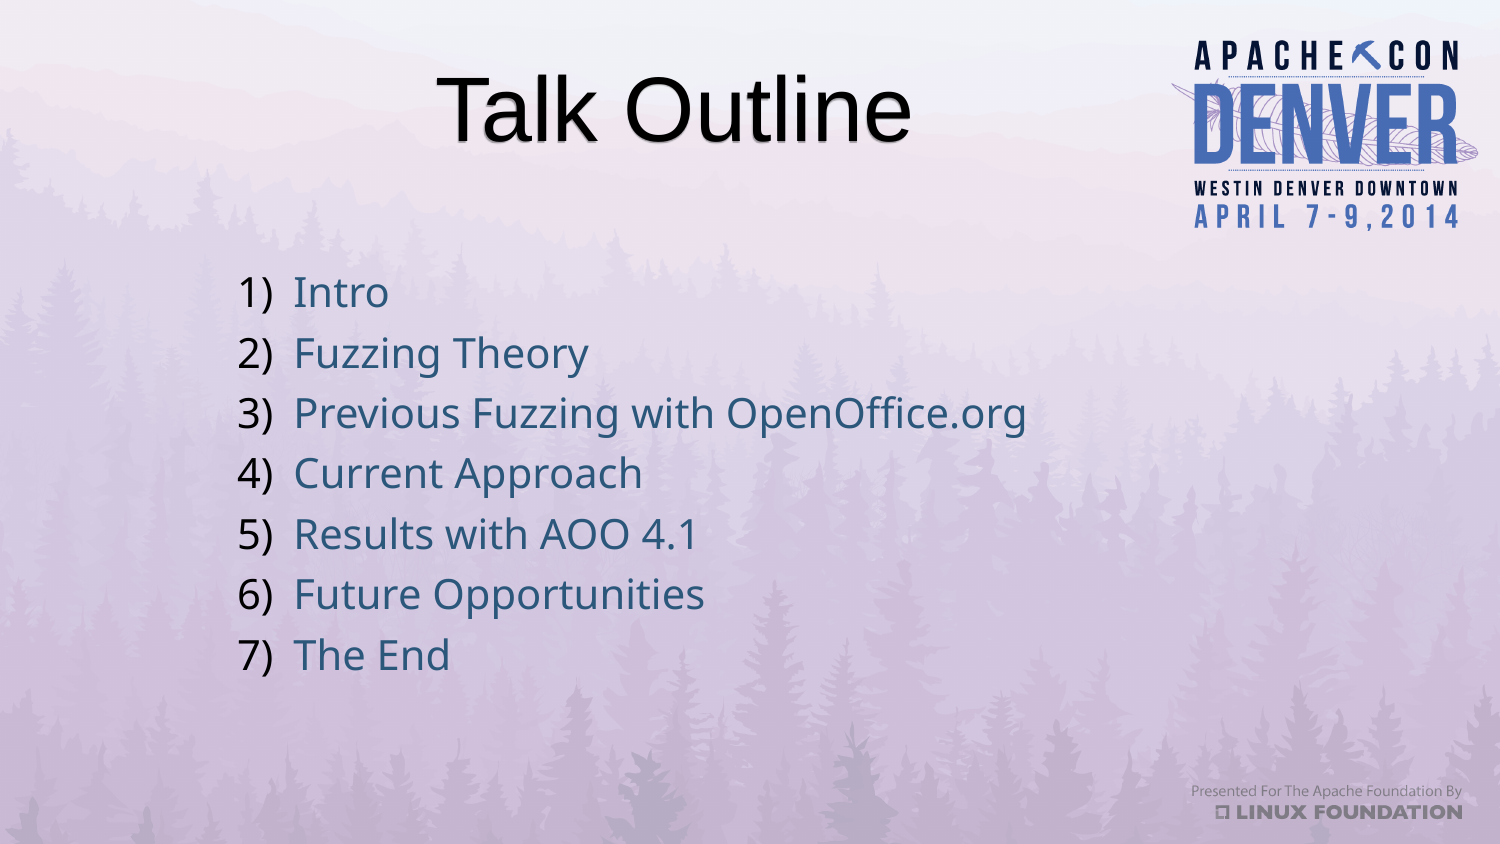

# Talk Outline
Intro
Fuzzing Theory
Previous Fuzzing with OpenOffice.org
Current Approach
Results with AOO 4.1
Future Opportunities
The End